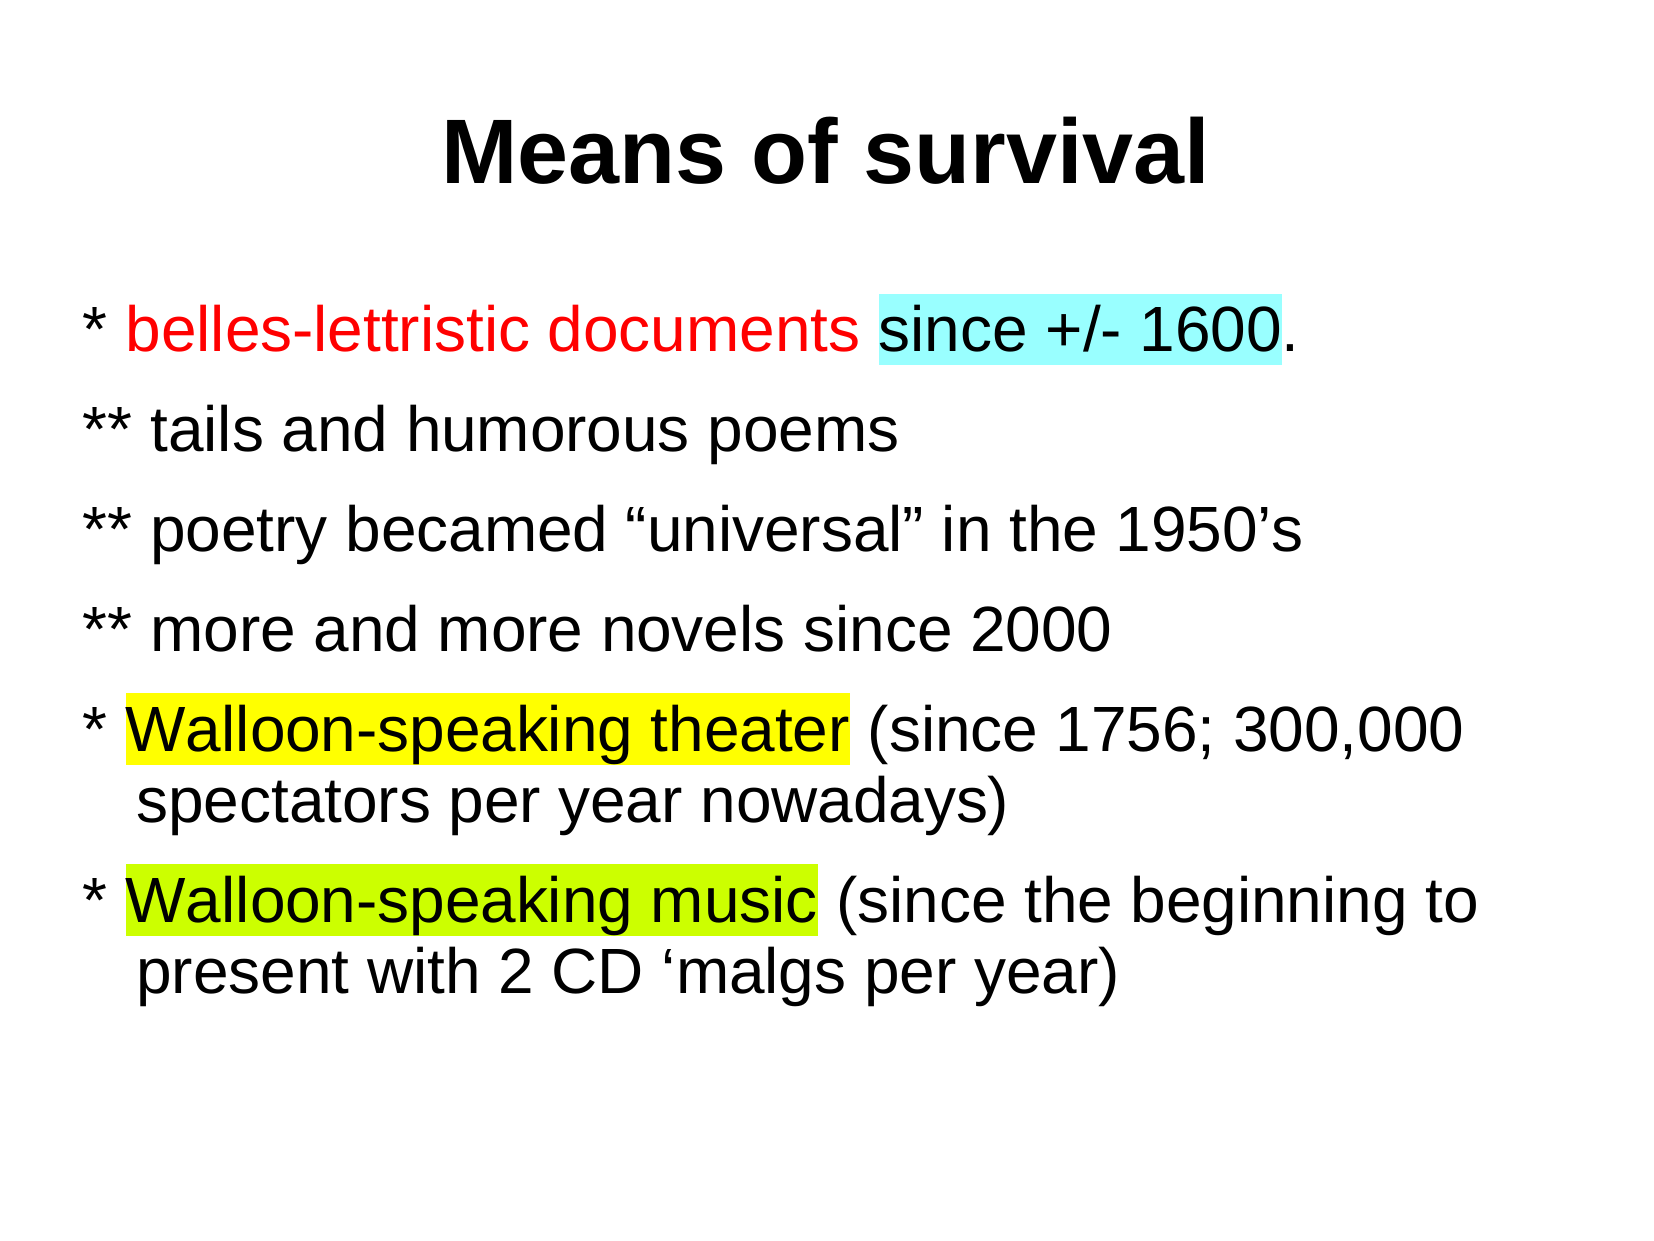

# Means of survival
* belles-lettristic documents since +/- 1600.
** tails and humorous poems
** poetry becamed “universal” in the 1950’s
** more and more novels since 2000
* Walloon-speaking theater (since 1756; 300,000 spectators per year nowadays)
* Walloon-speaking music (since the beginning to present with 2 CD ‘malgs per year)